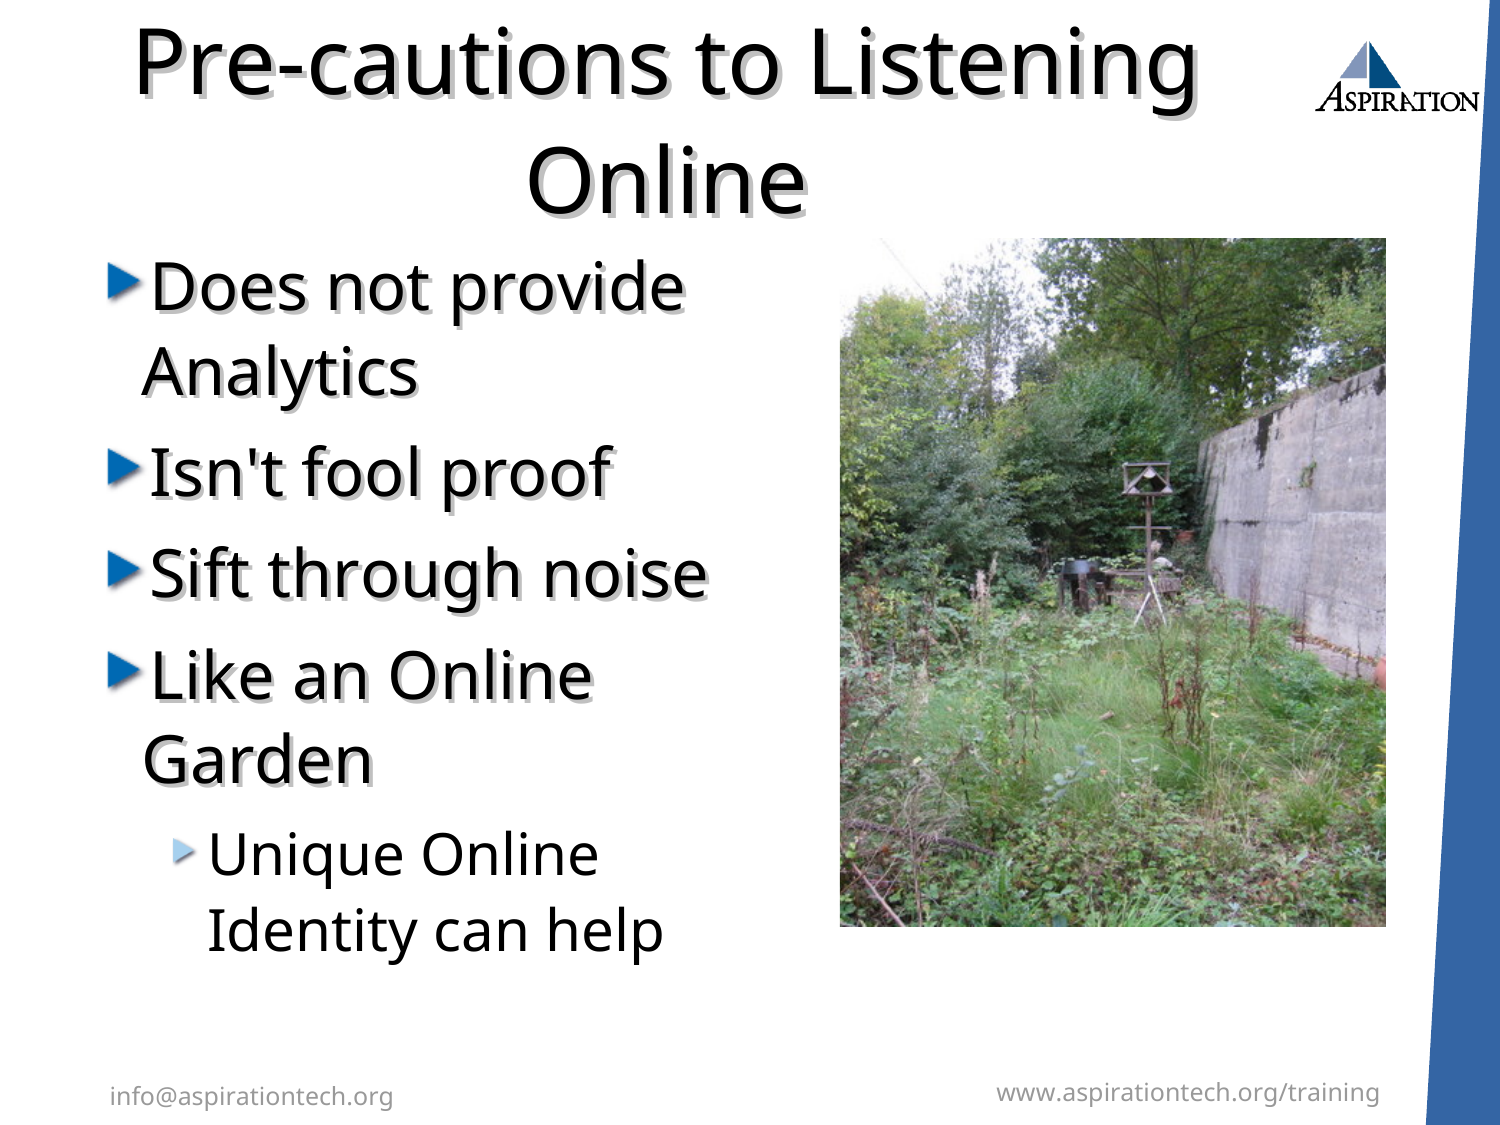

# Pre-cautions to Listening Online
Does not provide Analytics
Isn't fool proof
Sift through noise
Like an Online Garden
Unique Online Identity can help